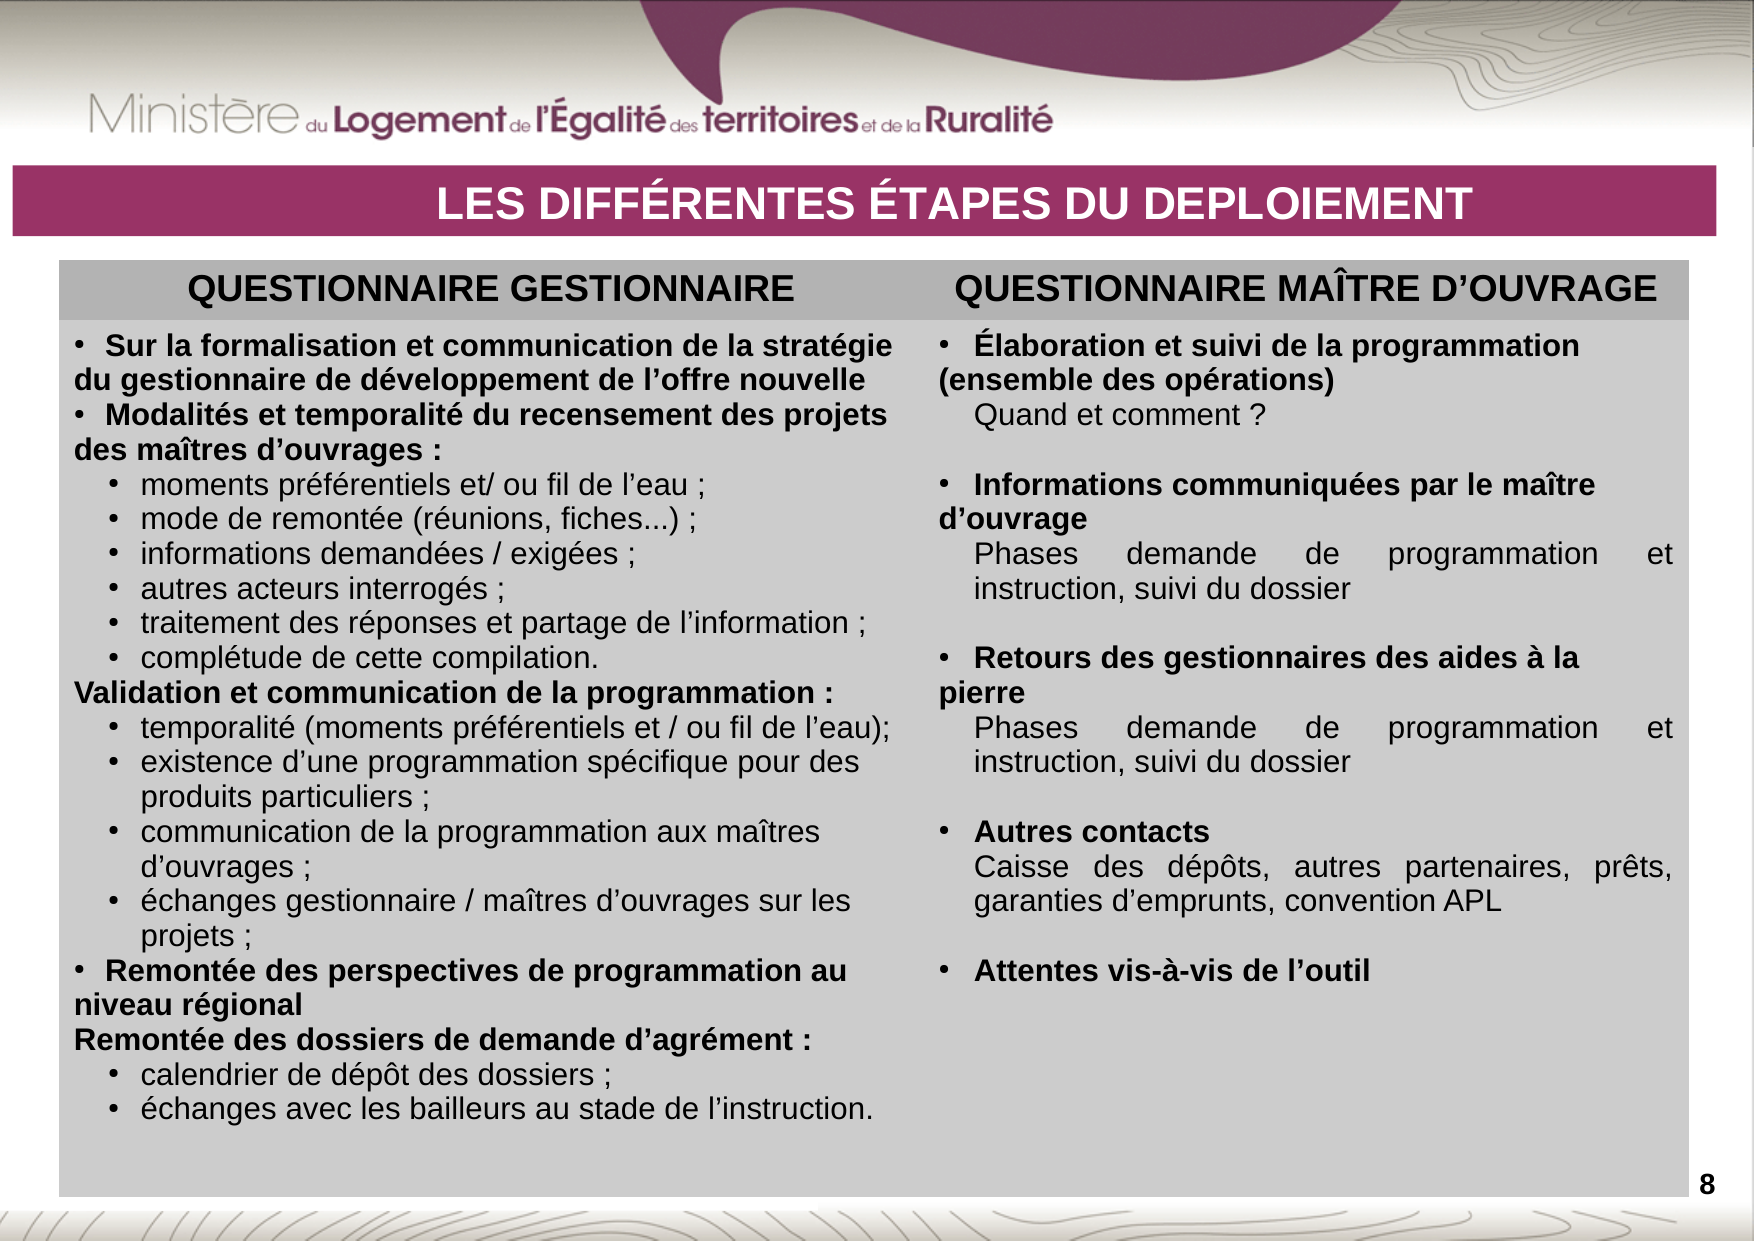

LES DIFFÉRENTES ÉTAPES DU DEPLOIEMENT
| QUESTIONNAIRE GESTIONNAIRE | QUESTIONNAIRE MAÎTRE D’OUVRAGE |
| --- | --- |
| Sur la formalisation et communication de la stratégie du gestionnaire de développement de l’offre nouvelle Modalités et temporalité du recensement des projets des maîtres d’ouvrages : moments préférentiels et/ ou fil de l’eau ; mode de remontée (réunions, fiches...) ; informations demandées / exigées ; autres acteurs interrogés ; traitement des réponses et partage de l’information ; complétude de cette compilation. Validation et communication de la programmation : temporalité (moments préférentiels et / ou fil de l’eau); existence d’une programmation spécifique pour des produits particuliers ; communication de la programmation aux maîtres d’ouvrages ; échanges gestionnaire / maîtres d’ouvrages sur les projets ; Remontée des perspectives de programmation au niveau régional Remontée des dossiers de demande d’agrément : calendrier de dépôt des dossiers ; échanges avec les bailleurs au stade de l’instruction. | Élaboration et suivi de la programmation (ensemble des opérations) Quand et comment ? Informations communiquées par le maître d’ouvrage Phases demande de programmation et instruction, suivi du dossier Retours des gestionnaires des aides à la pierre Phases demande de programmation et instruction, suivi du dossier Autres contacts Caisse des dépôts, autres partenaires, prêts, garanties d’emprunts, convention APL Attentes vis-à-vis de l’outil |